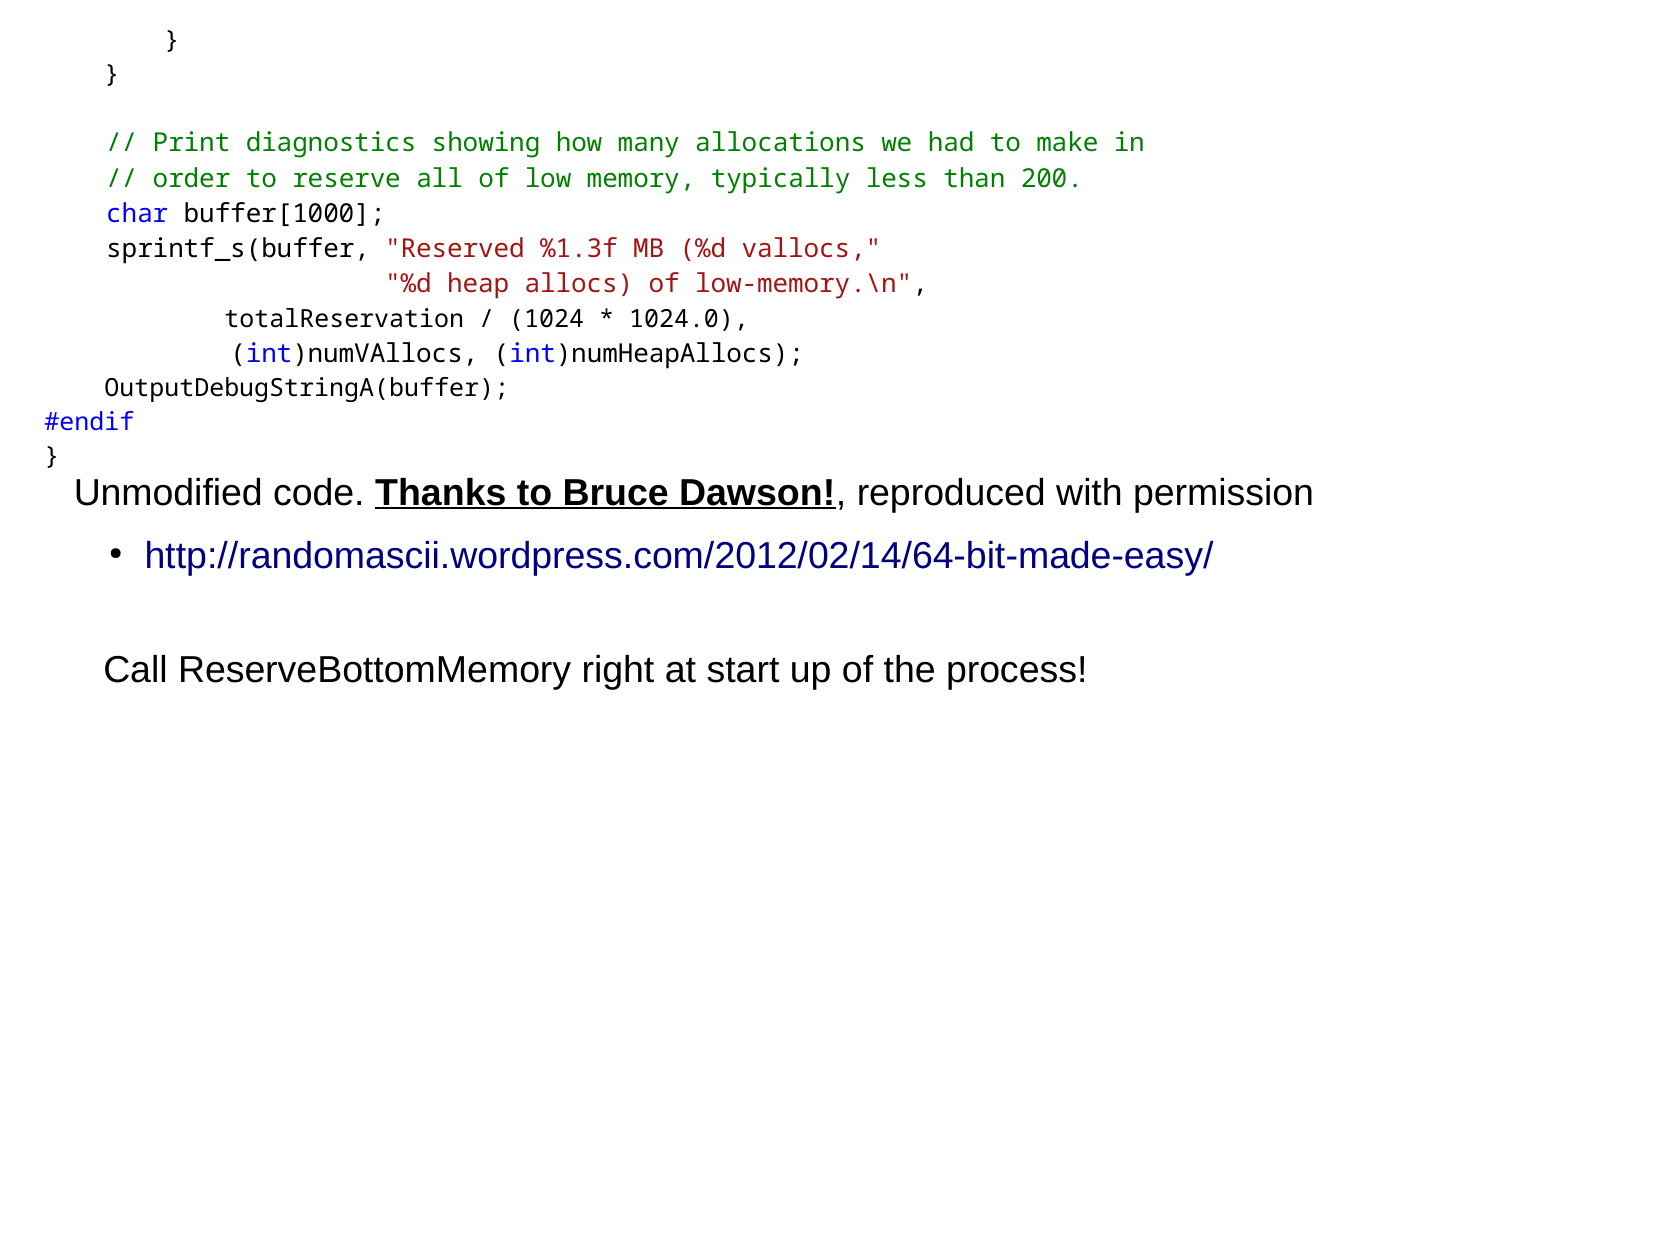

}
 }
 // Print diagnostics showing how many allocations we had to make in
 // order to reserve all of low memory, typically less than 200.
 char buffer[1000];
 sprintf_s(buffer, "Reserved %1.3f MB (%d vallocs,"
 "%d heap allocs) of low-memory.\n",
 totalReservation / (1024 * 1024.0),
 (int)numVAllocs, (int)numHeapAllocs);
 OutputDebugStringA(buffer);
#endif
}
Unmodified code. Thanks to Bruce Dawson!, reproduced with permission
http://randomascii.wordpress.com/2012/02/14/64-bit-made-easy/
Call ReserveBottomMemory right at start up of the process!